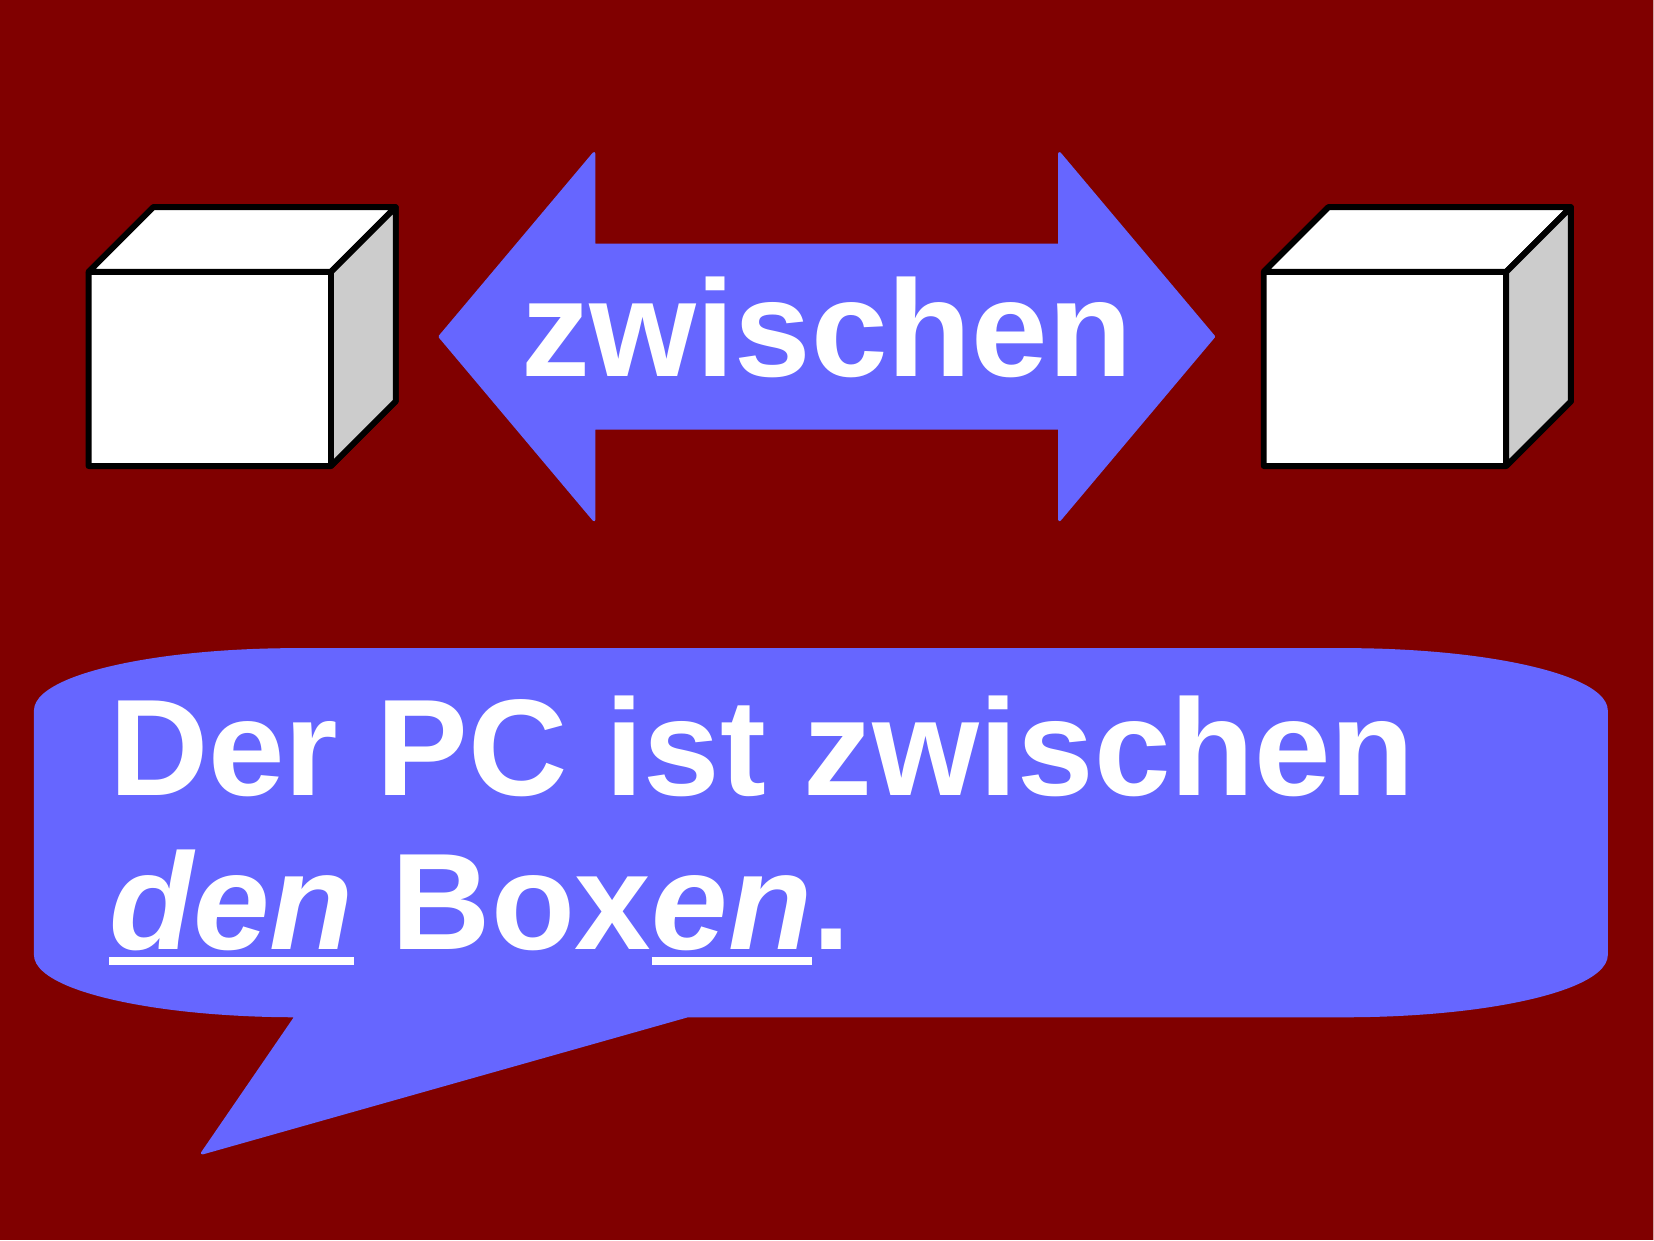

zwischen
Der PC ist zwischen den Boxen.